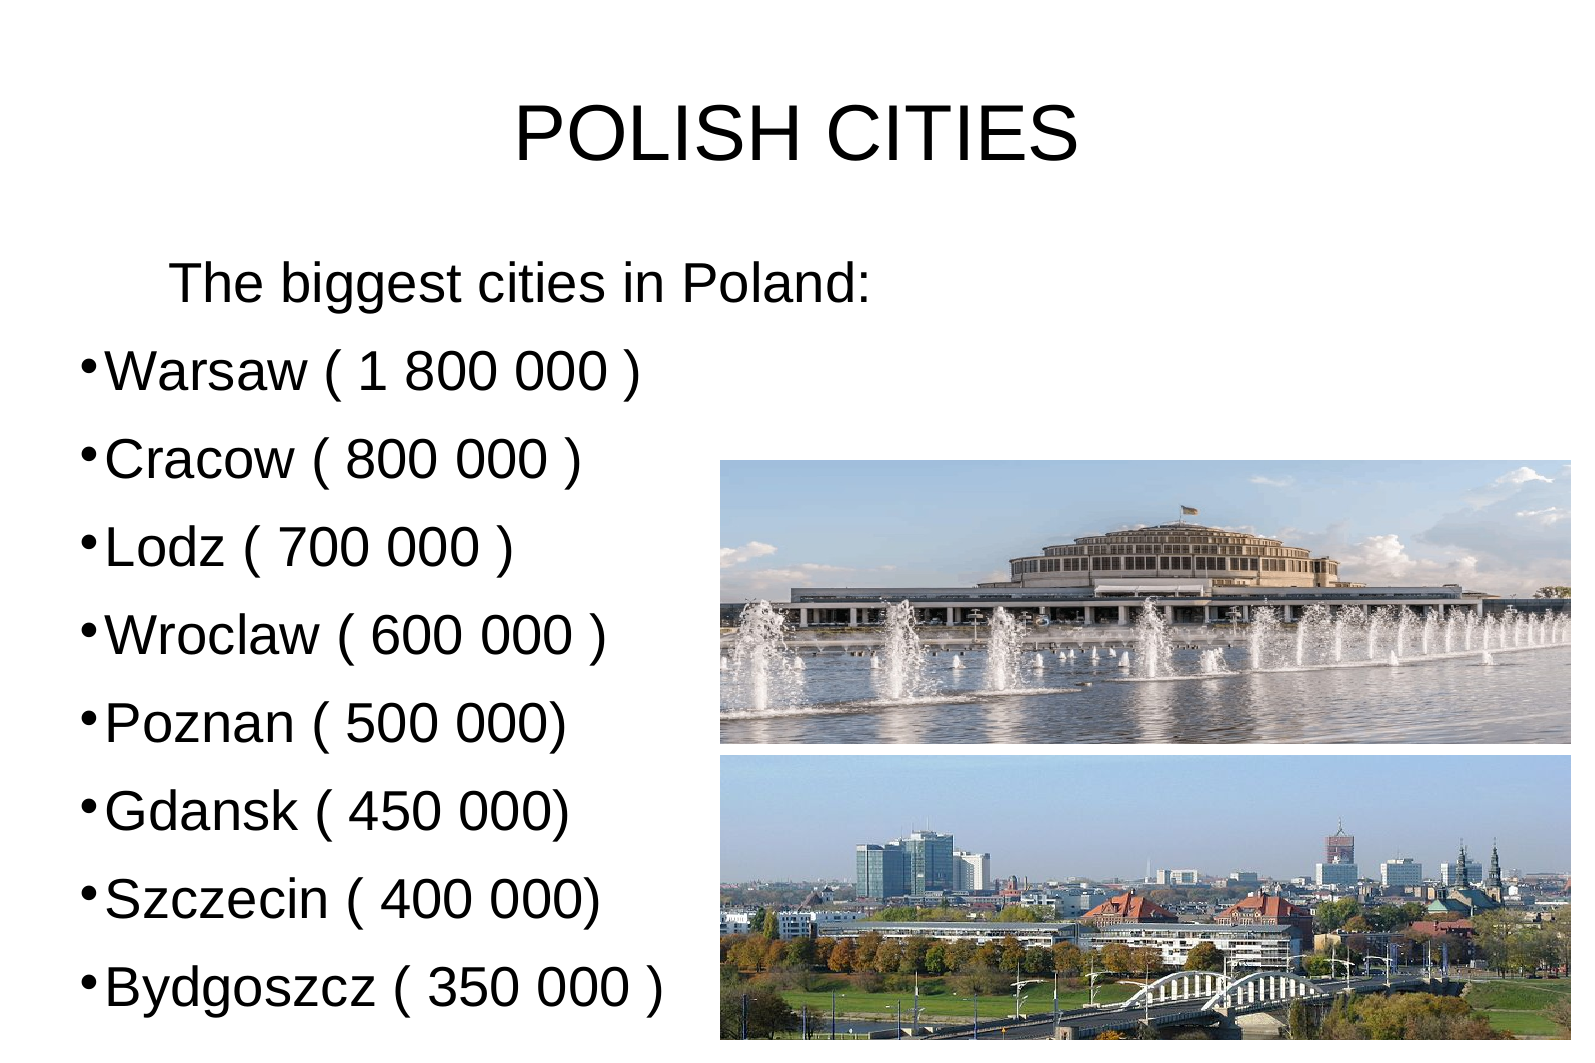

# POLISH CITIES
The biggest cities in Poland:
Warsaw ( 1 800 000 )
Cracow ( 800 000 )
Lodz ( 700 000 )
Wroclaw ( 600 000 )
Poznan ( 500 000)
Gdansk ( 450 000)
Szczecin ( 400 000)
Bydgoszcz ( 350 000 )